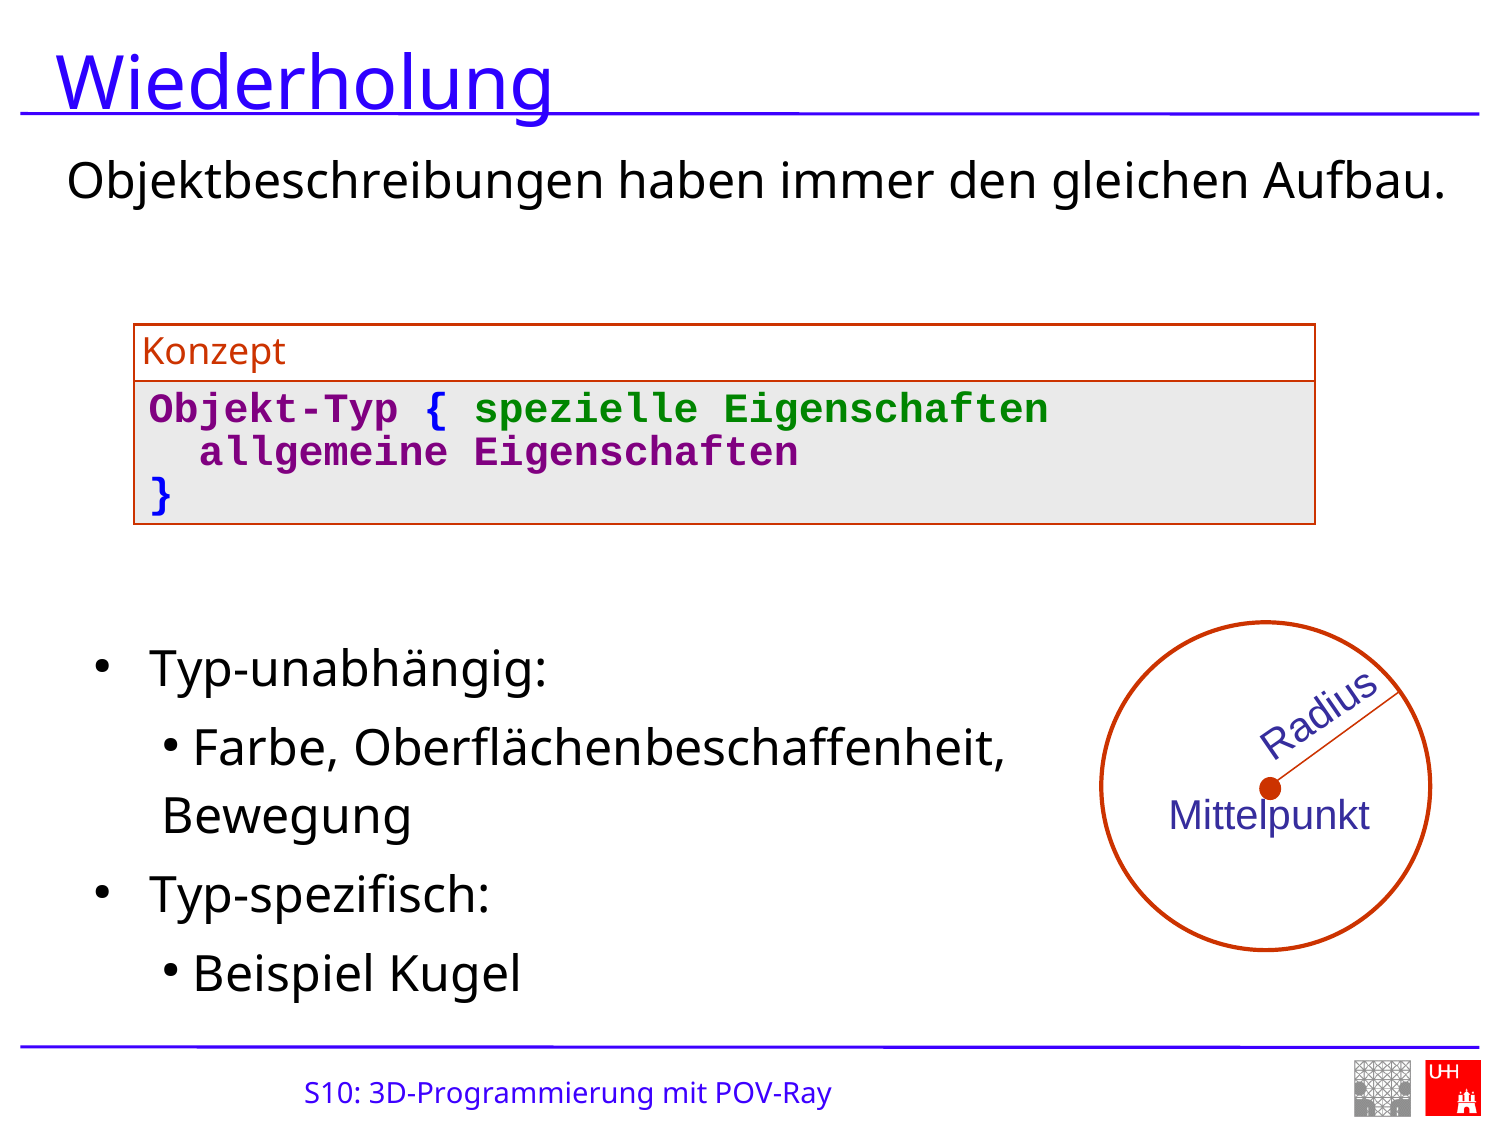

# Wiederholung
Objektbeschreibungen haben immer den gleichen Aufbau.
Konzept
Objekt-Typ { spezielle Eigenschaften
 allgemeine Eigenschaften
}
Radius
Mittelpunkt
Typ-unabhängig:
 Farbe, Oberflächenbeschaffenheit, Bewegung
Typ-spezifisch:
 Beispiel Kugel